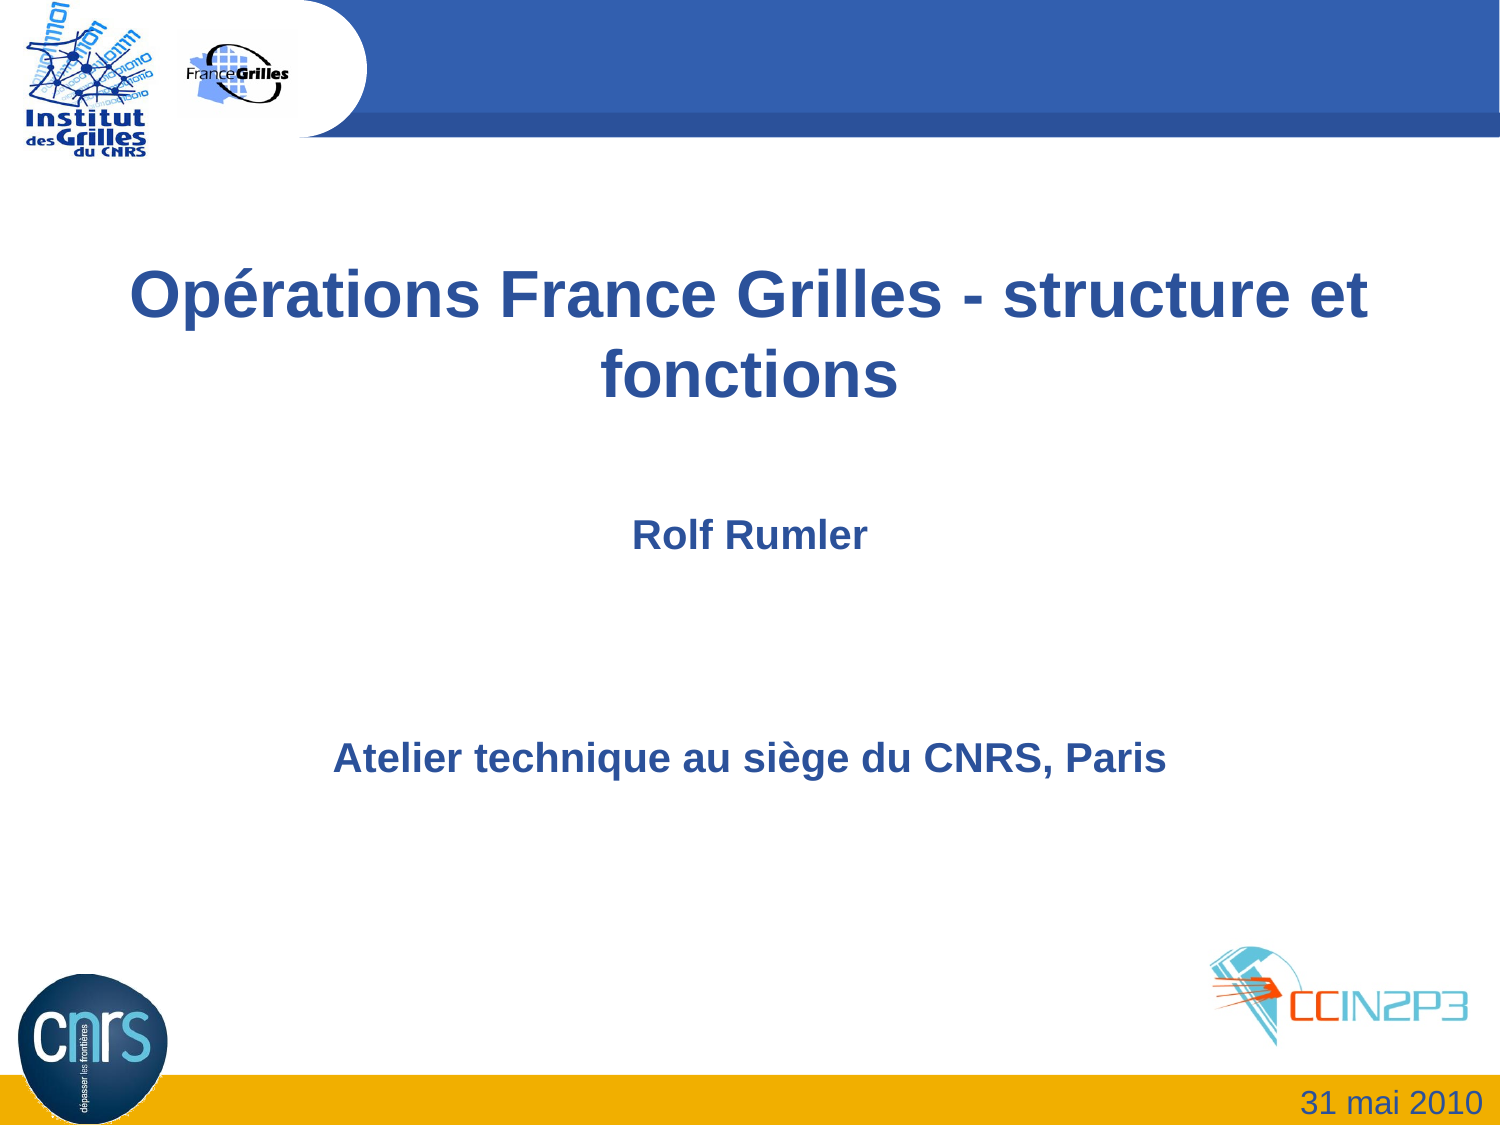

Opérations France Grilles - structure et fonctions
Rolf Rumler
Atelier technique au siège du CNRS, Paris
31 mai 2010